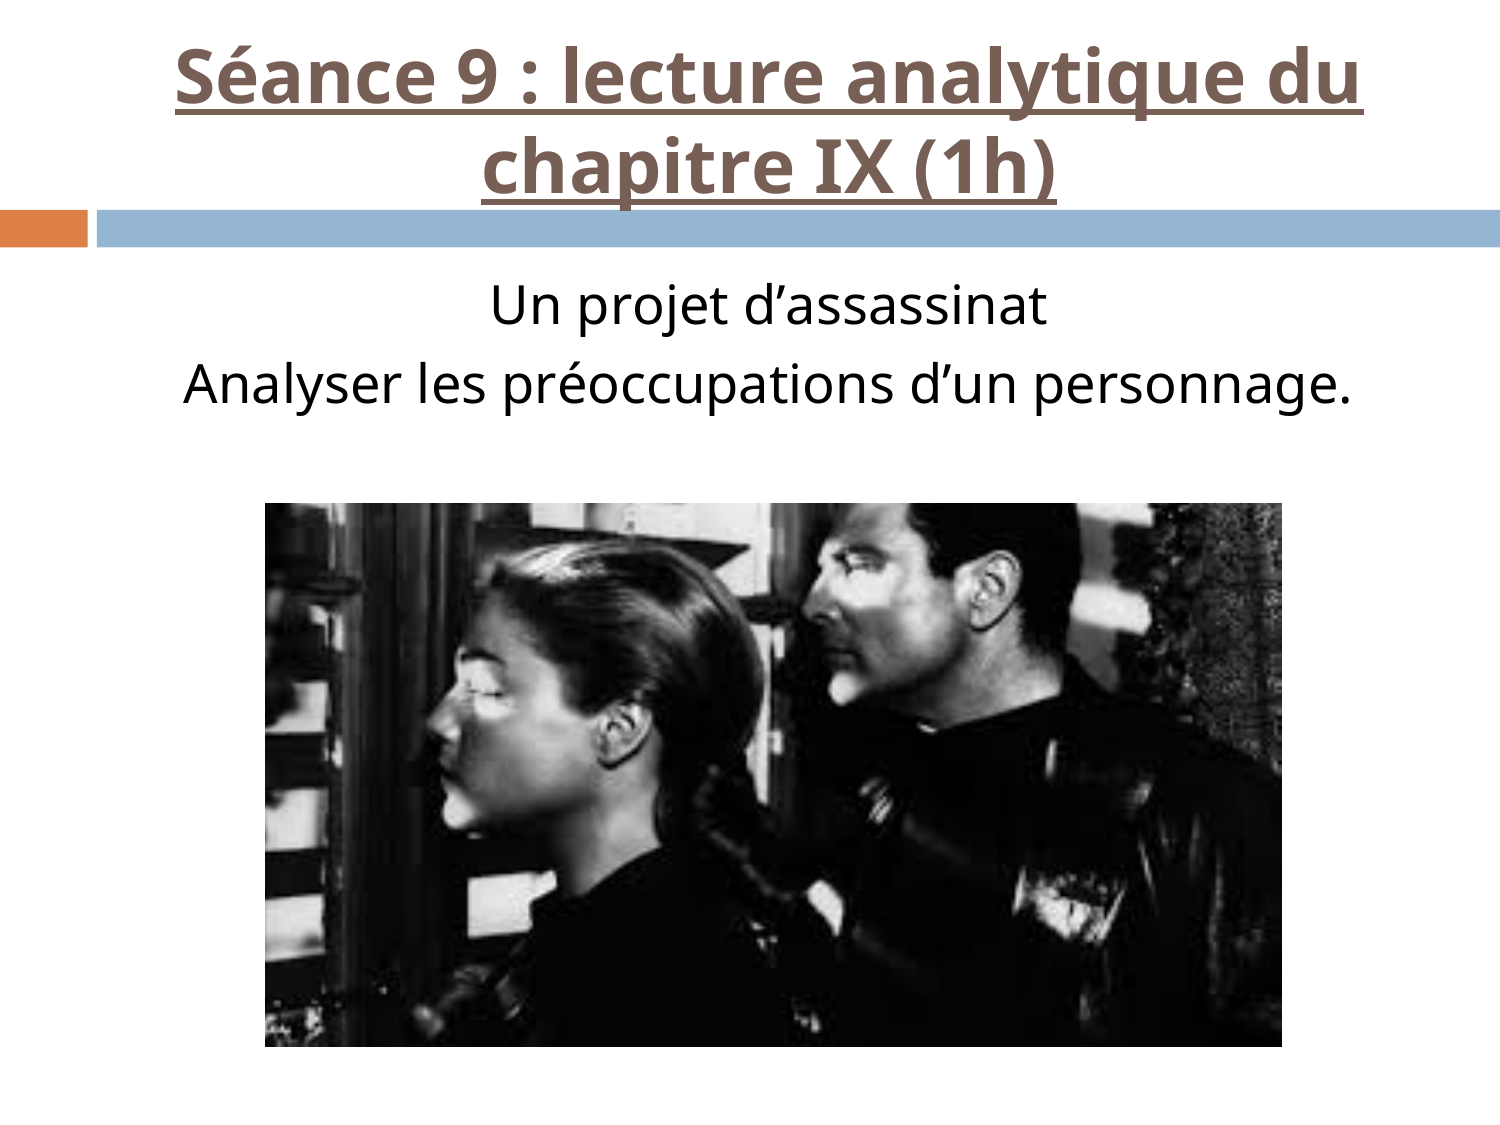

# Séance 9 : lecture analytique du chapitre IX (1h)
Un projet d’assassinat
Analyser les préoccupations d’un personnage.